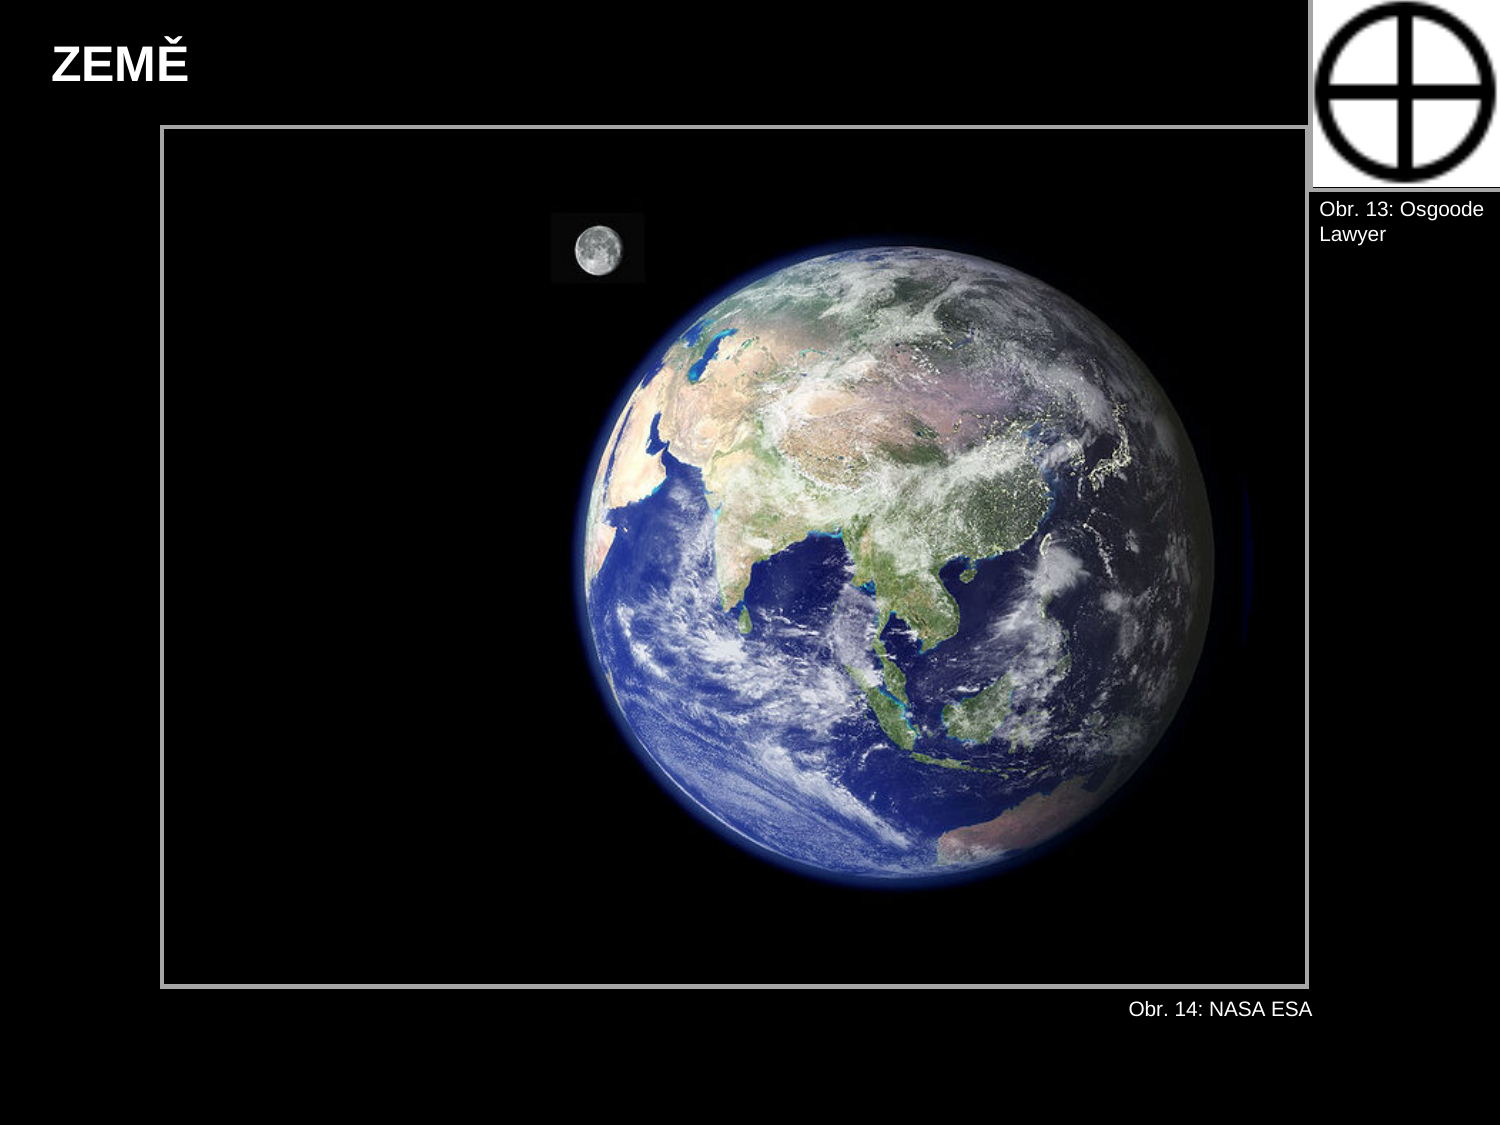

ZEMĚ
Obr. 13: Osgoode
Lawyer
Obr. 14: NASA ESA